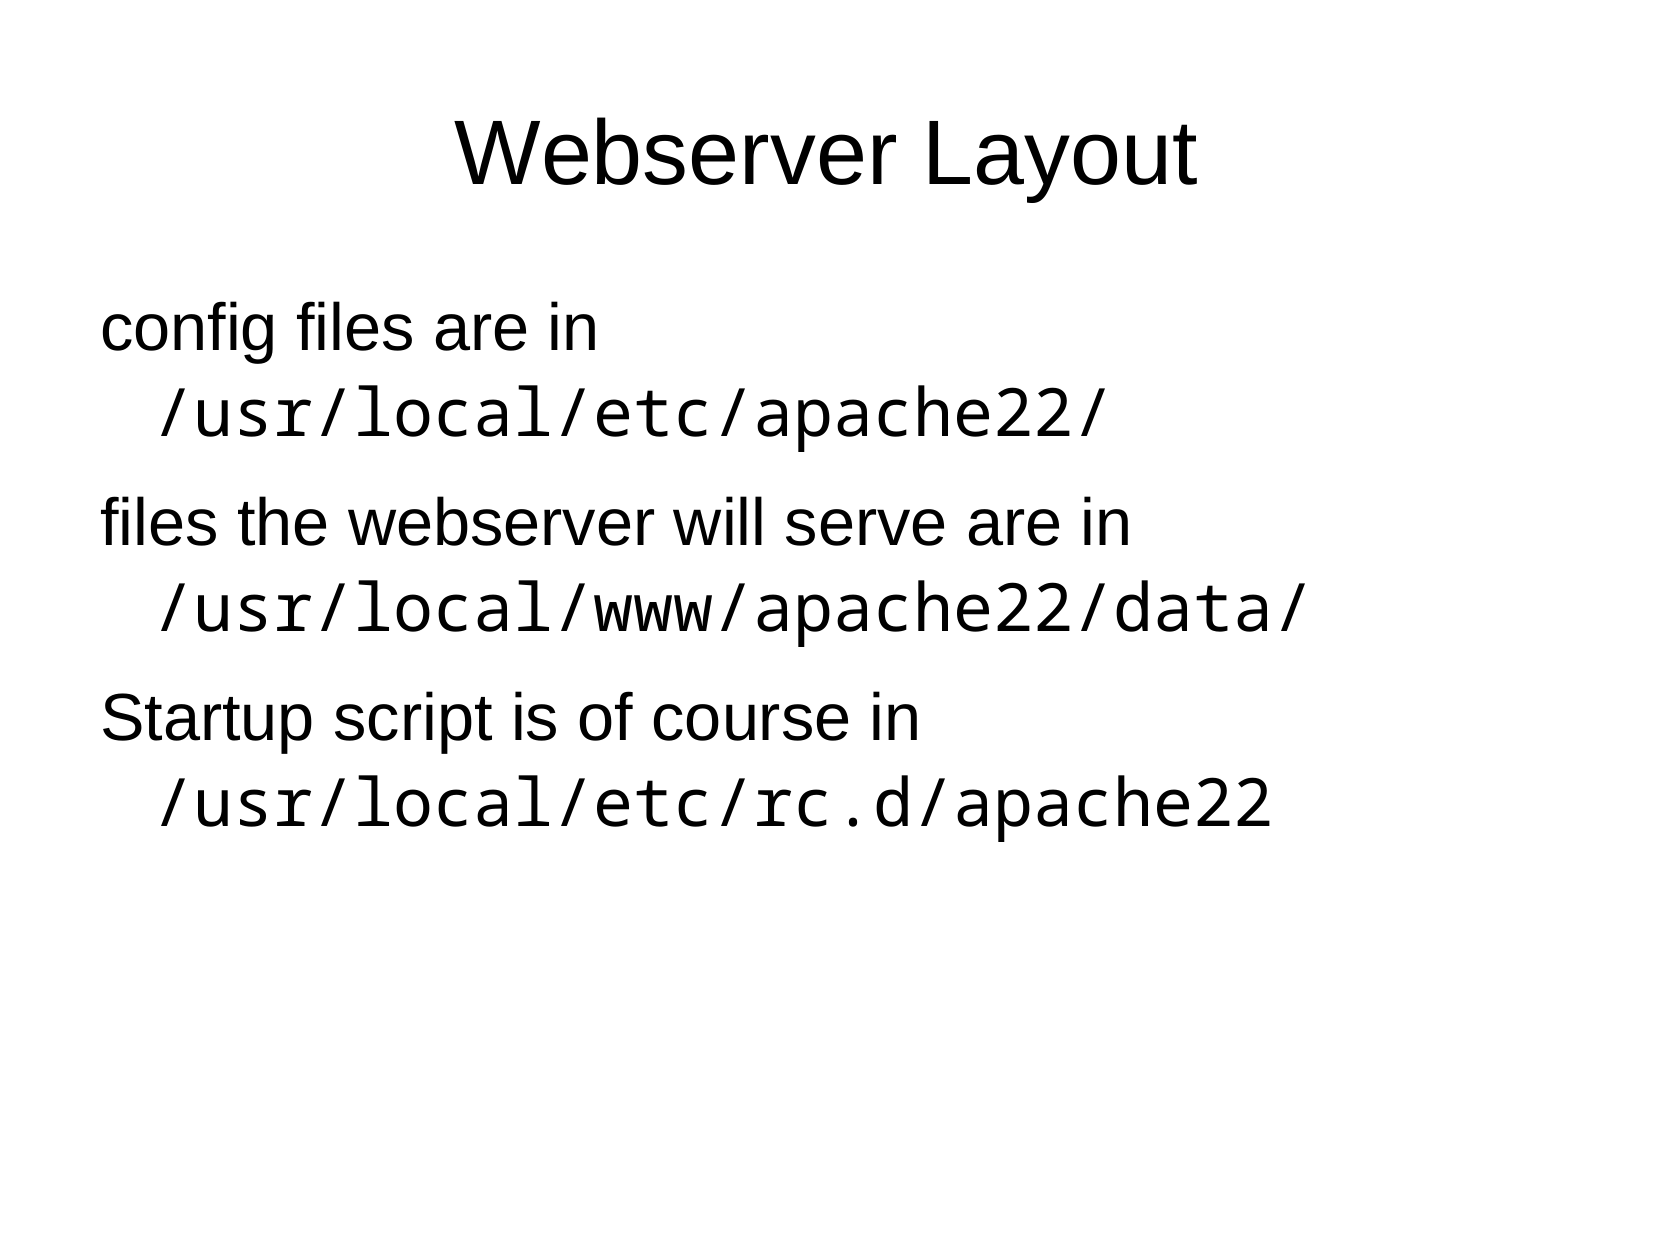

# Webserver Layout
config files are in /usr/local/etc/apache22/
files the webserver will serve are in /usr/local/www/apache22/data/
Startup script is of course in /usr/local/etc/rc.d/apache22